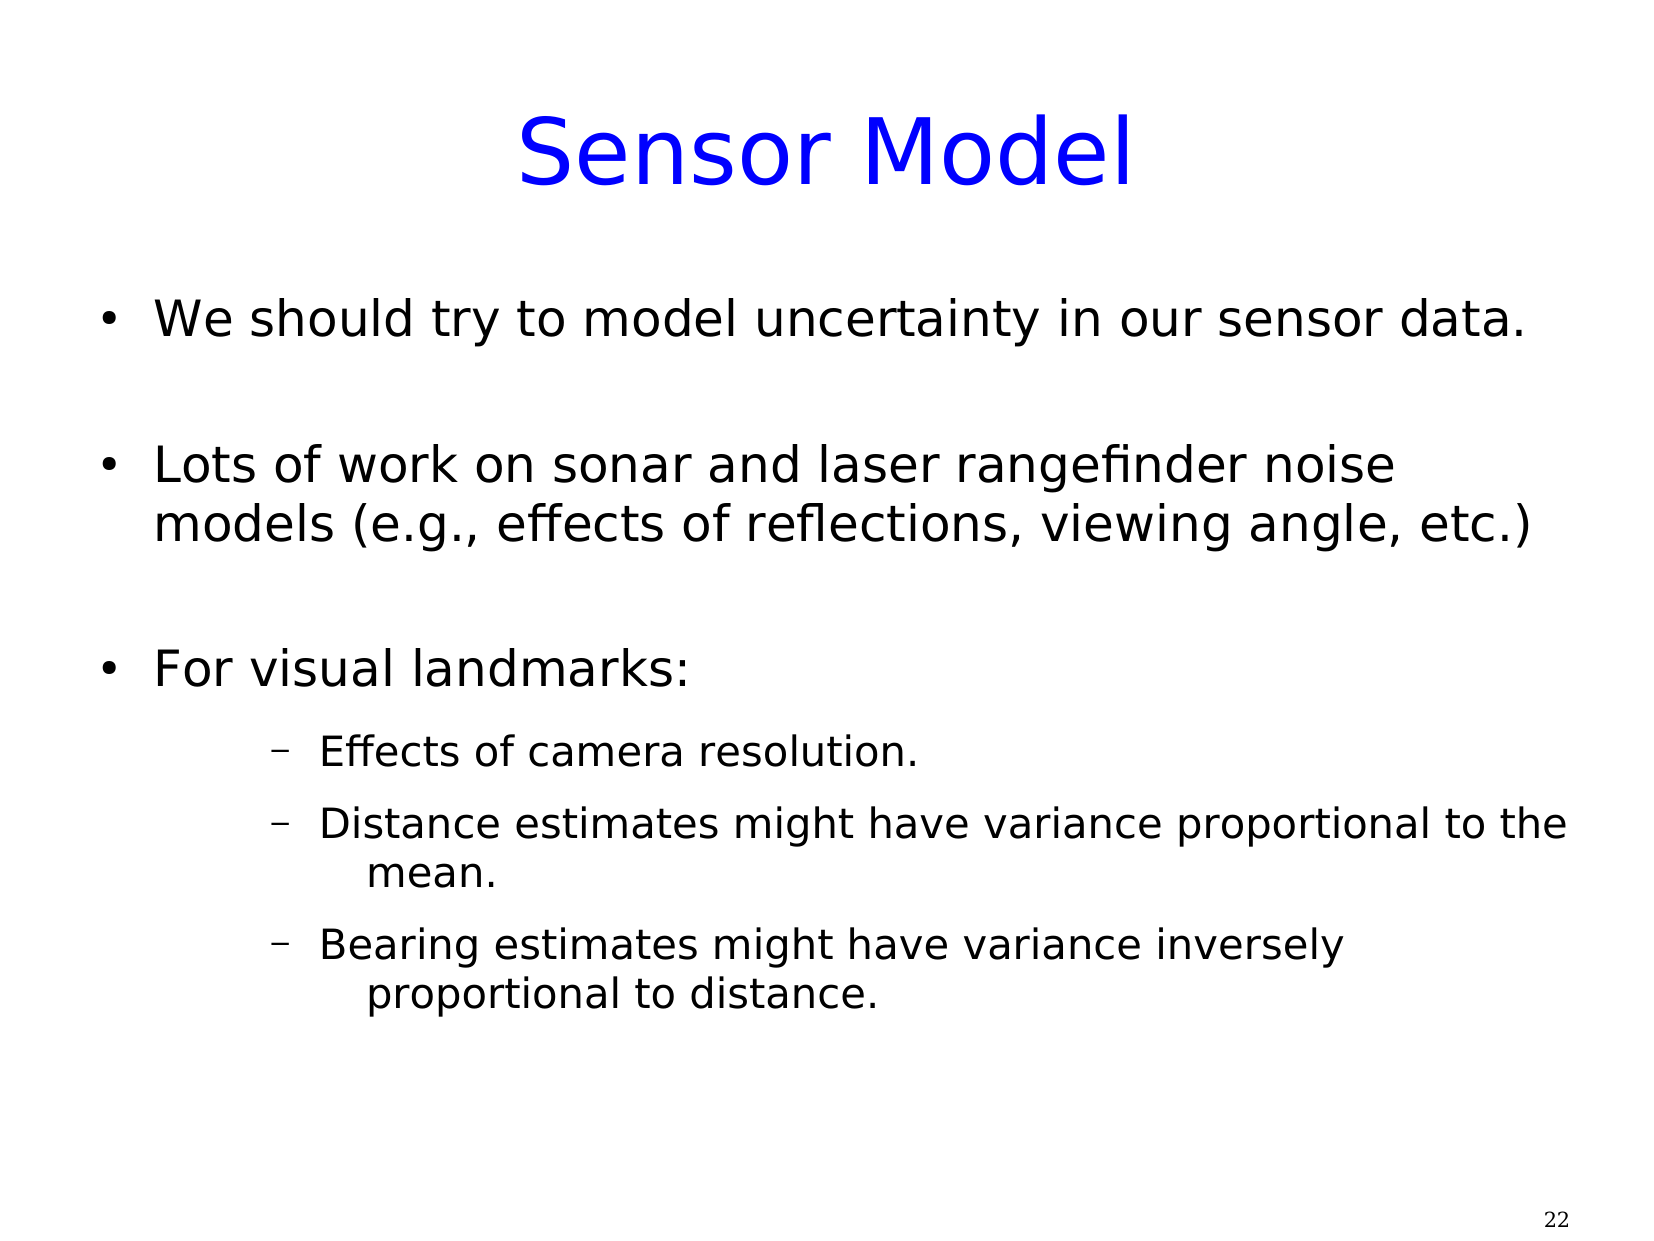

# Sensor Model
We should try to model uncertainty in our sensor data.
Lots of work on sonar and laser rangefinder noise models (e.g., effects of reflections, viewing angle, etc.)
For visual landmarks:
Effects of camera resolution.
Distance estimates might have variance proportional to the mean.
Bearing estimates might have variance inversely proportional to distance.
22